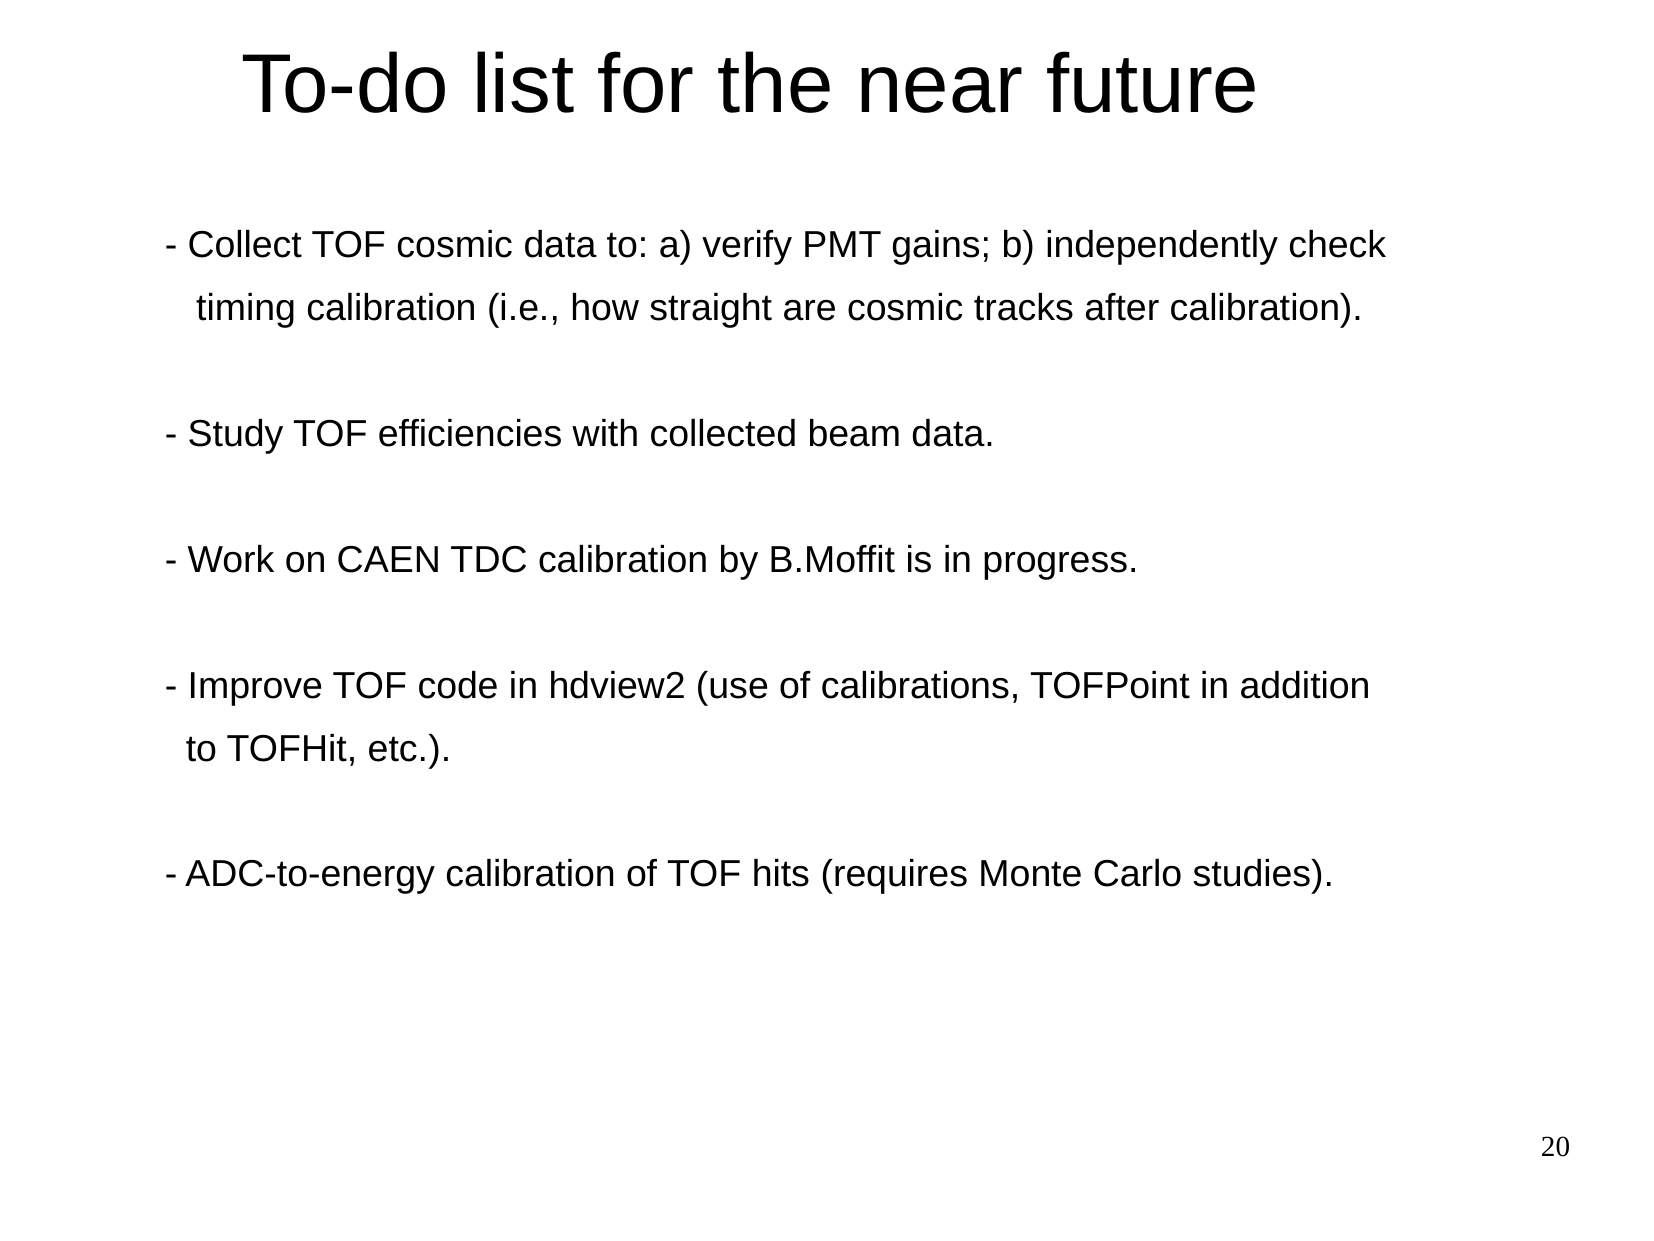

To-do list for the near future
- Collect TOF cosmic data to: a) verify PMT gains; b) independently check
 timing calibration (i.e., how straight are cosmic tracks after calibration).
- Study TOF efficiencies with collected beam data.
- Work on CAEN TDC calibration by B.Moffit is in progress.
- Improve TOF code in hdview2 (use of calibrations, TOFPoint in addition
 to TOFHit, etc.).
- ADC-to-energy calibration of TOF hits (requires Monte Carlo studies).
20